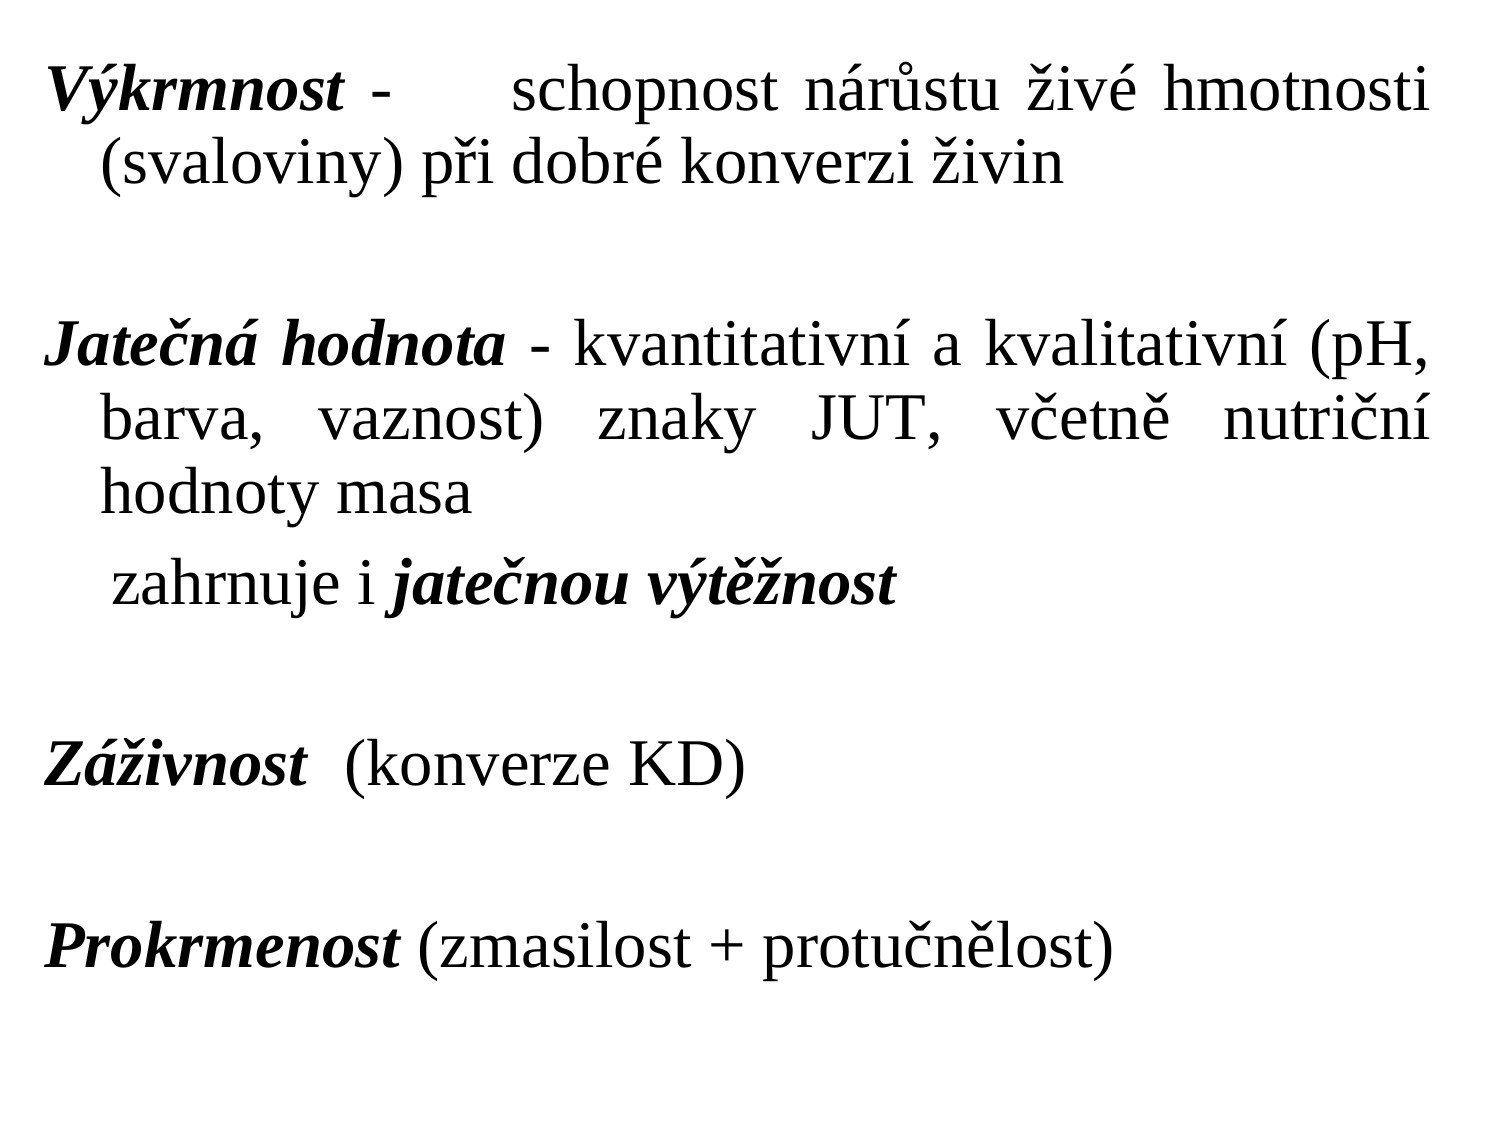

# Výkrmnost - 	schopnost nárůstu živé hmotnosti (svaloviny) při dobré konverzi živin
Jatečná hodnota - kvantitativní a kvalitativní (pH, barva, vaznost) znaky JUT, včetně nutriční hodnoty masa
 zahrnuje i jatečnou výtěžnost
Záživnost	(konverze KD)
Prokrmenost (zmasilost + protučnělost)